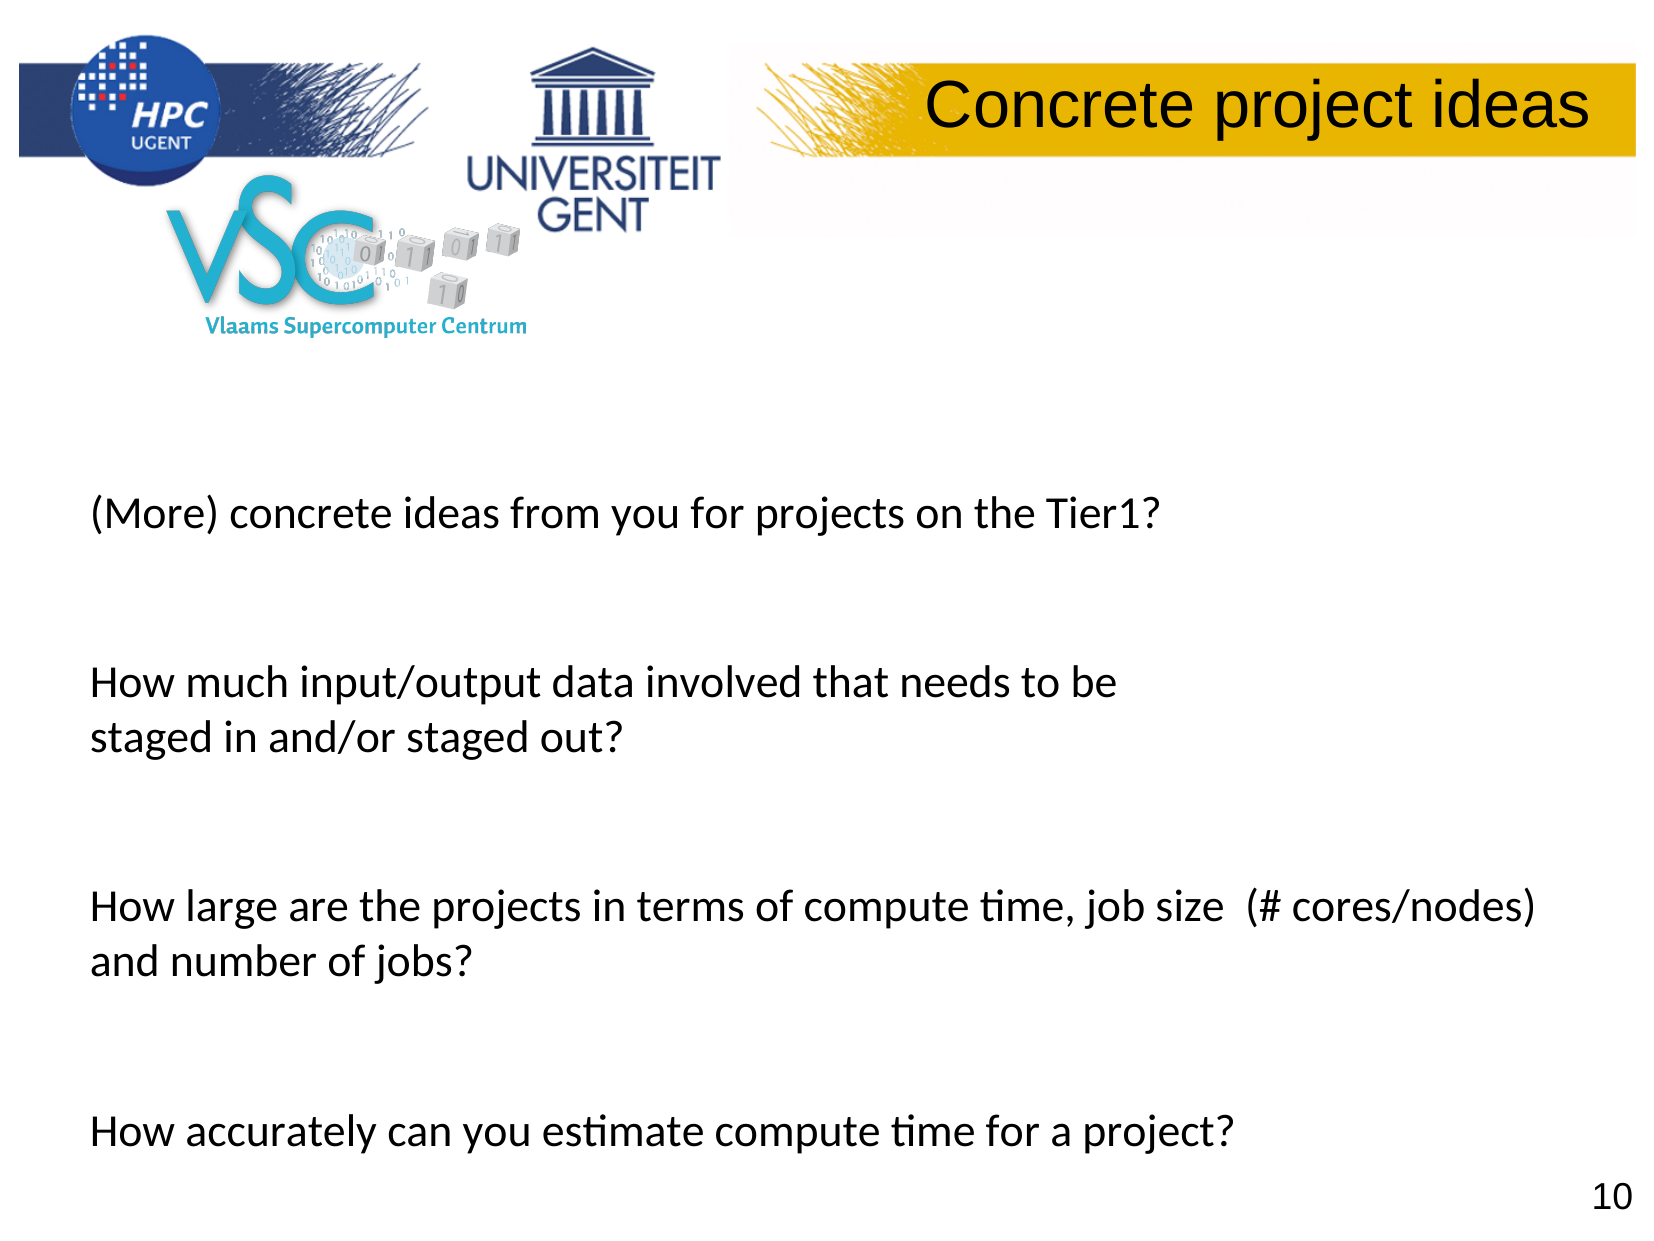

# Concrete project ideas
(More) concrete ideas from you for projects on the Tier1?
How much input/output data involved that needs to be
staged in and/or staged out?
How large are the projects in terms of compute time, job size (# cores/nodes) and number of jobs?
How accurately can you estimate compute time for a project?
10